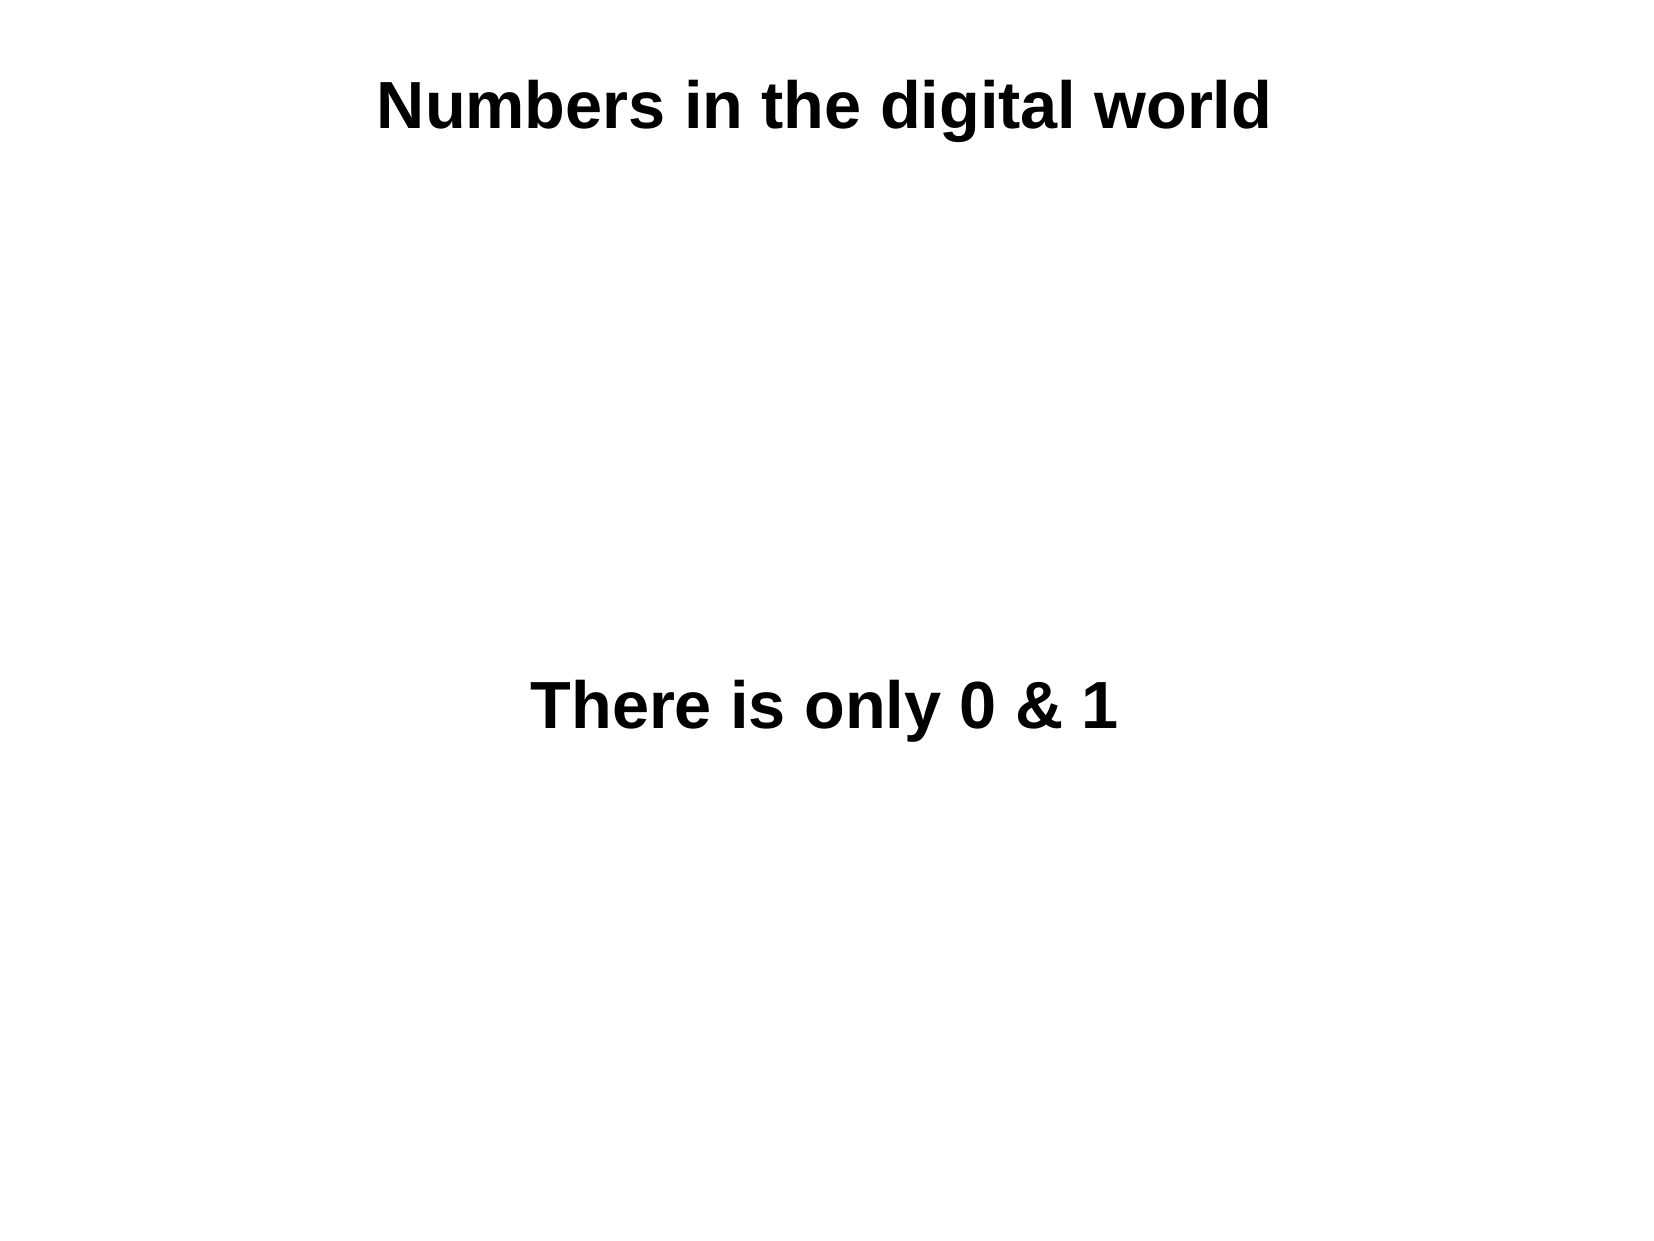

# Numbers in the digital world
There is only 0 & 1